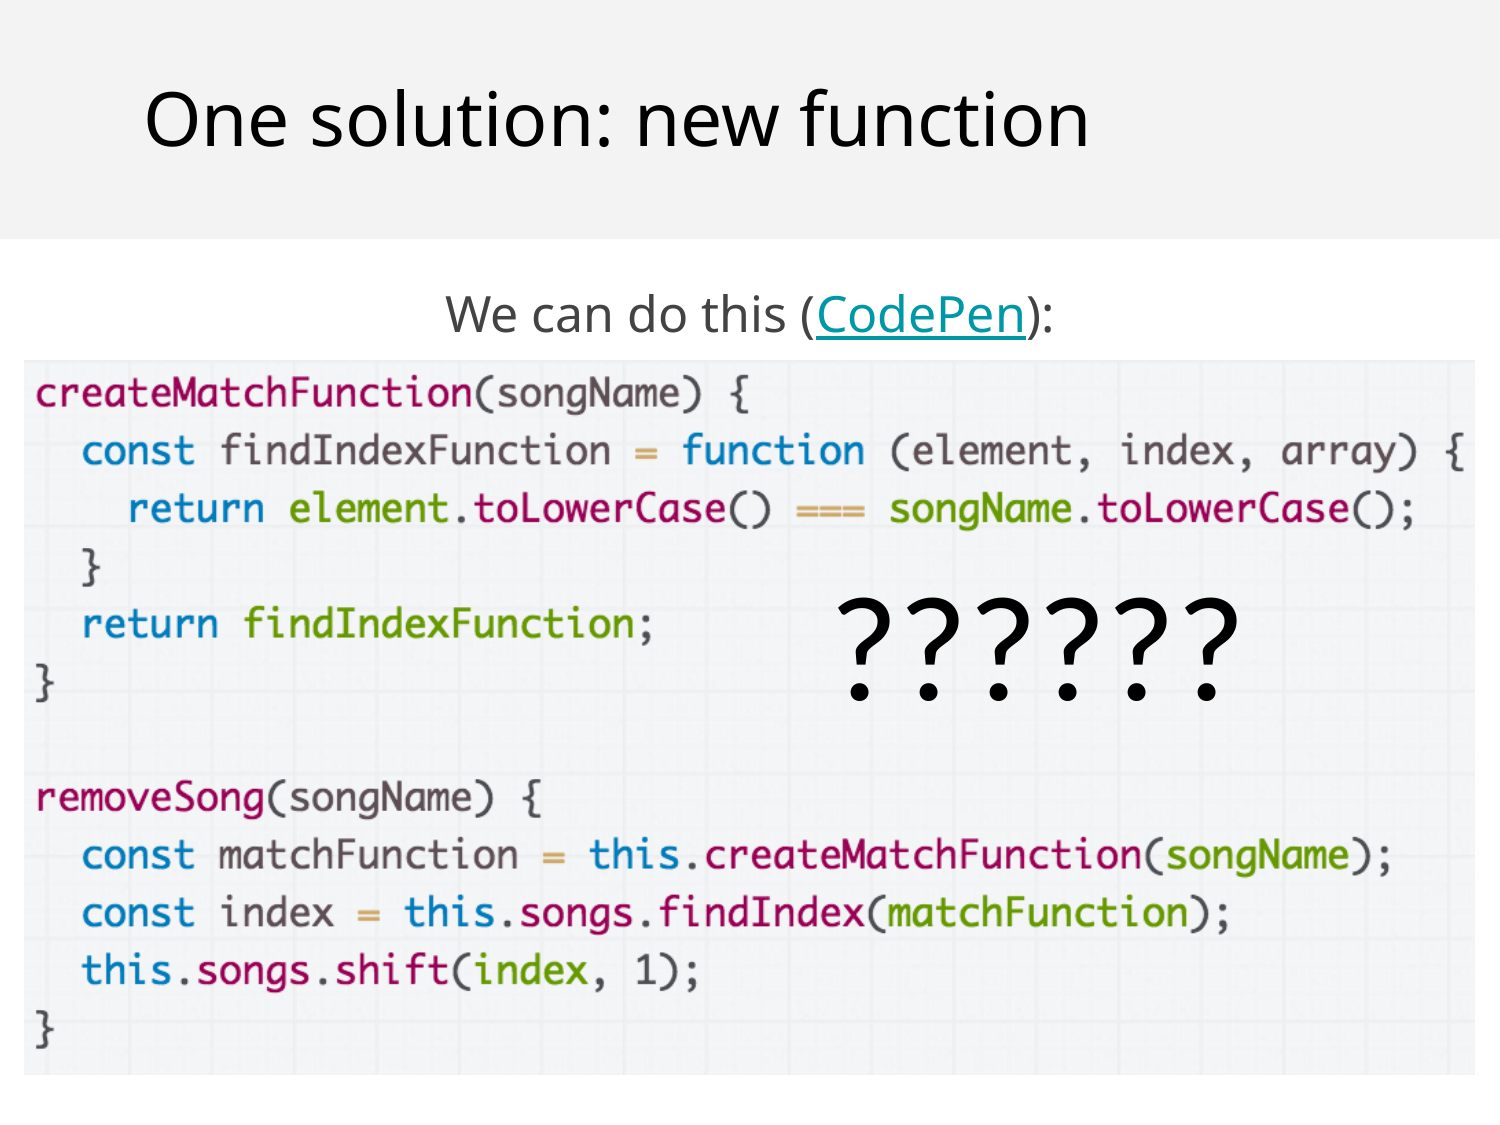

# One solution: new function
We can do this (CodePen):
??????